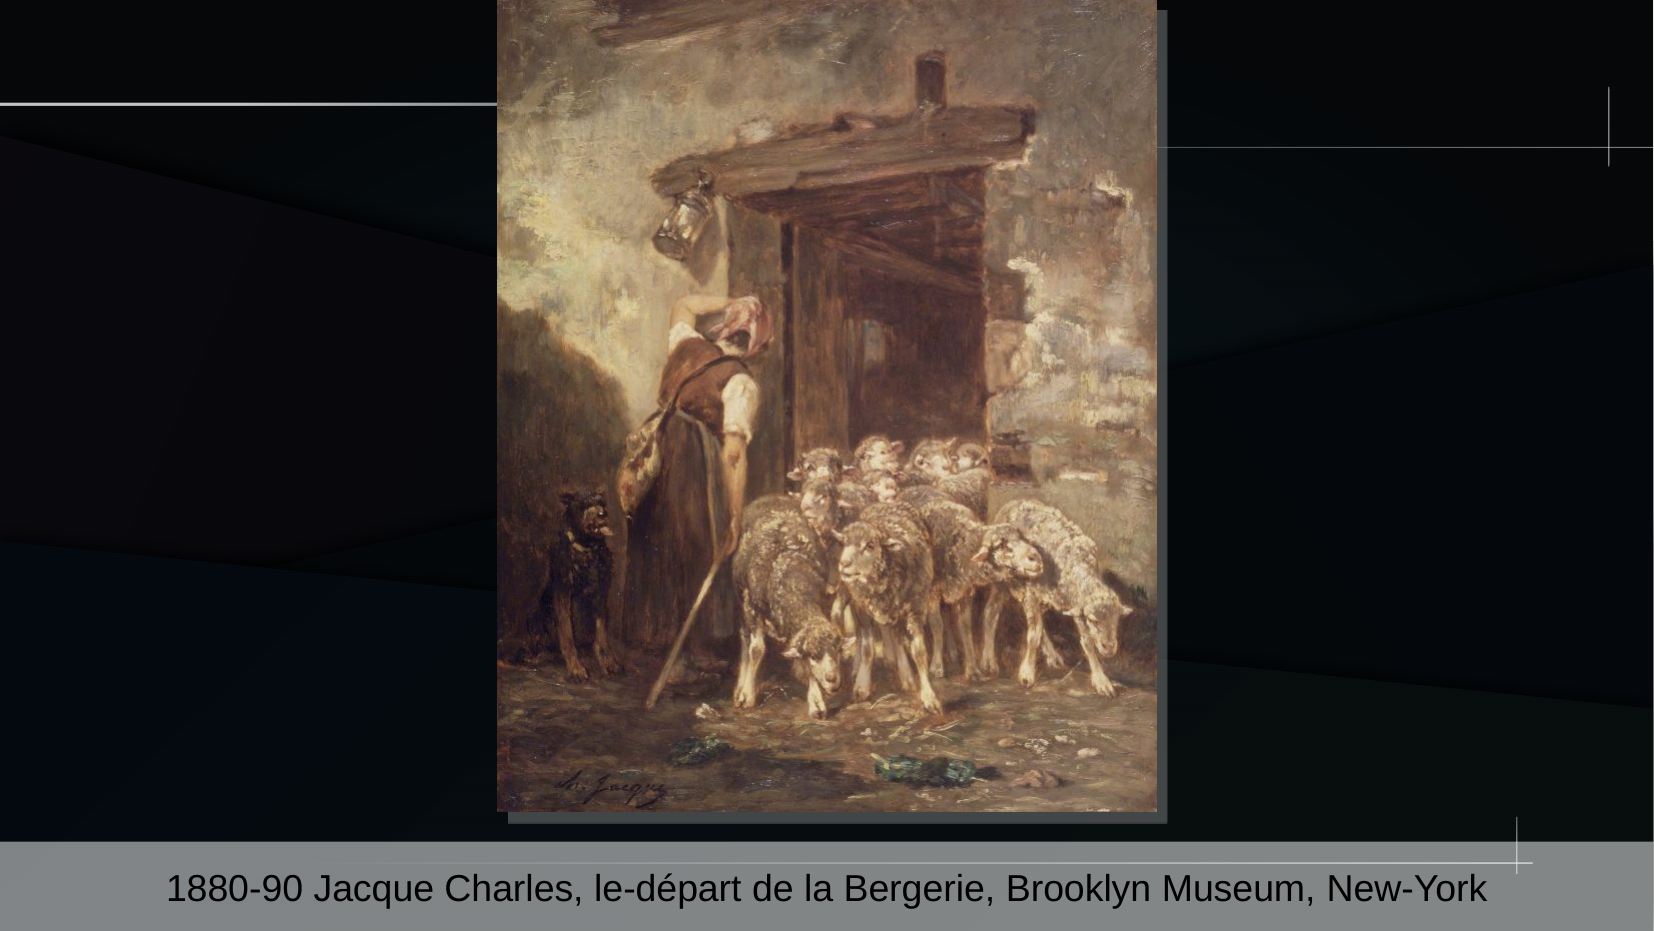

1880-90 Jacque Charles, le-départ de la Bergerie, Brooklyn Museum, New-York